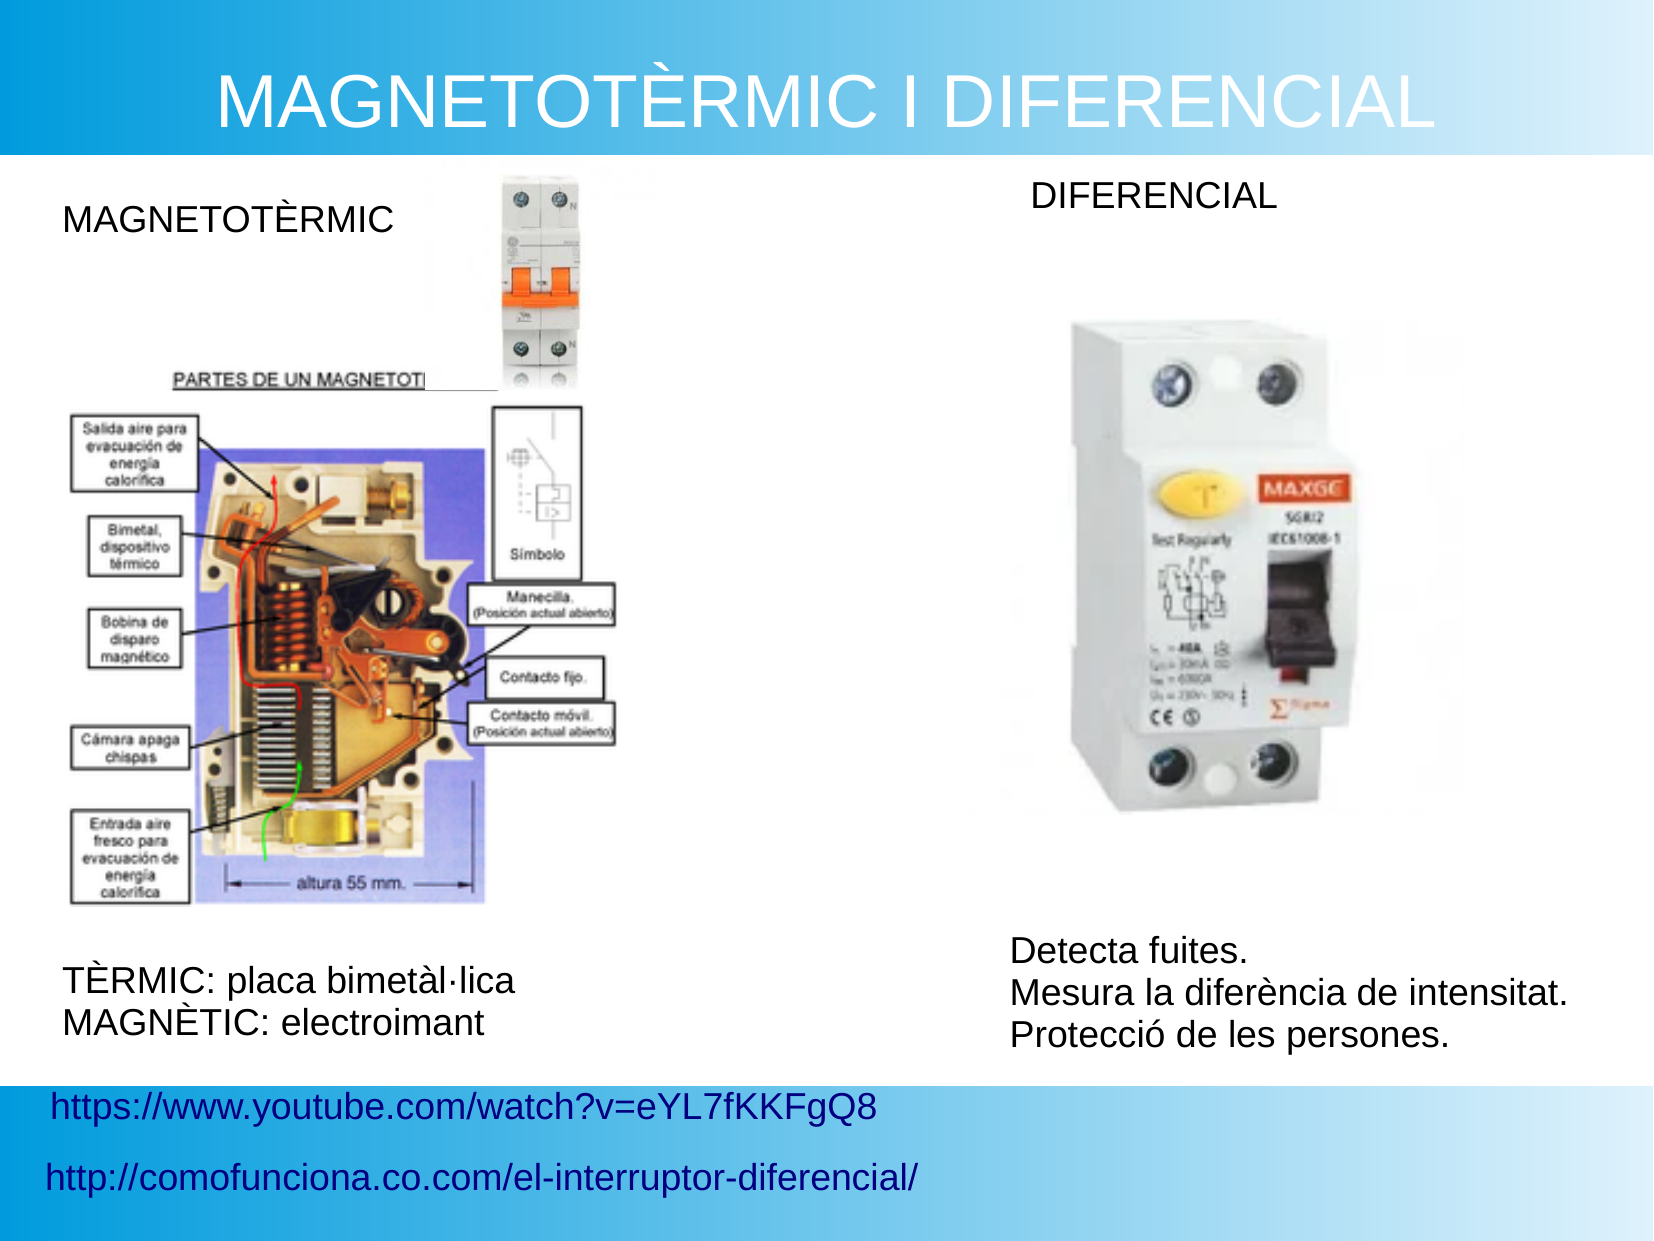

# MAGNETOTÈRMIC I DIFERENCIAL
DIFERENCIAL
MAGNETOTÈRMIC
Detecta fuites.
Mesura la diferència de intensitat.
Protecció de les persones.
TÈRMIC: placa bimetàl·lica
MAGNÈTIC: electroimant
https://www.youtube.com/watch?v=eYL7fKKFgQ8
http://comofunciona.co.com/el-interruptor-diferencial/